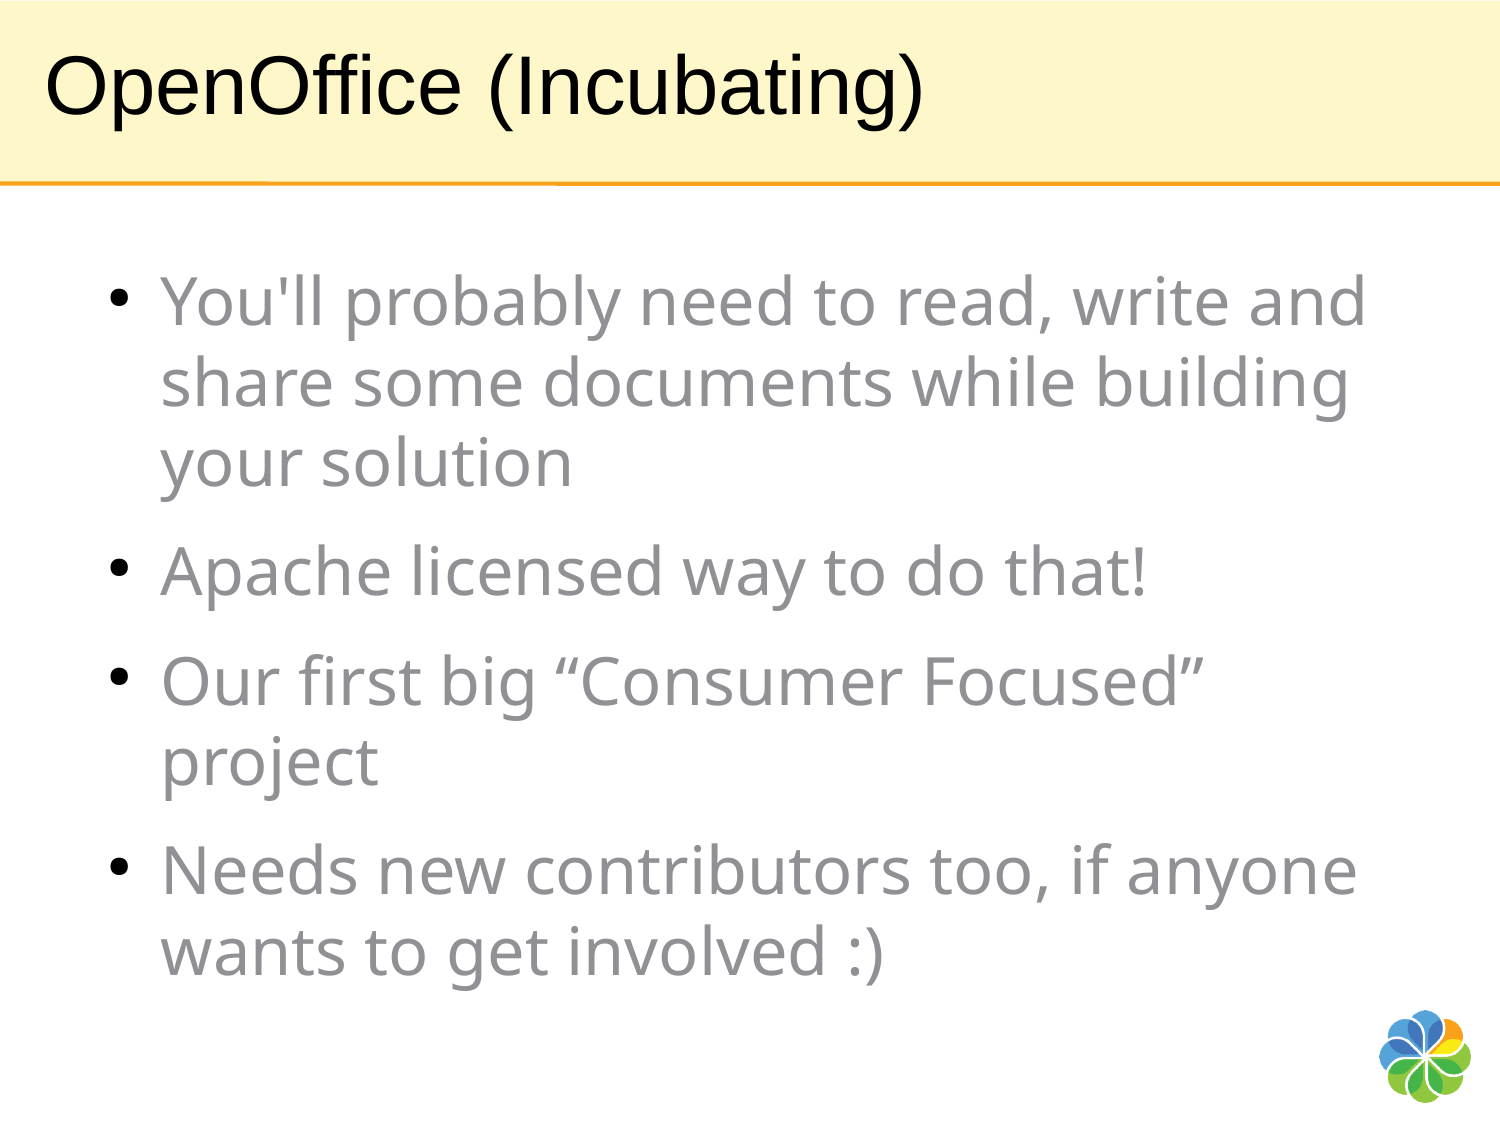

# OpenOffice (Incubating)
You'll probably need to read, write and share some documents while building your solution
Apache licensed way to do that!
Our first big “Consumer Focused” project
Needs new contributors too, if anyone wants to get involved :)